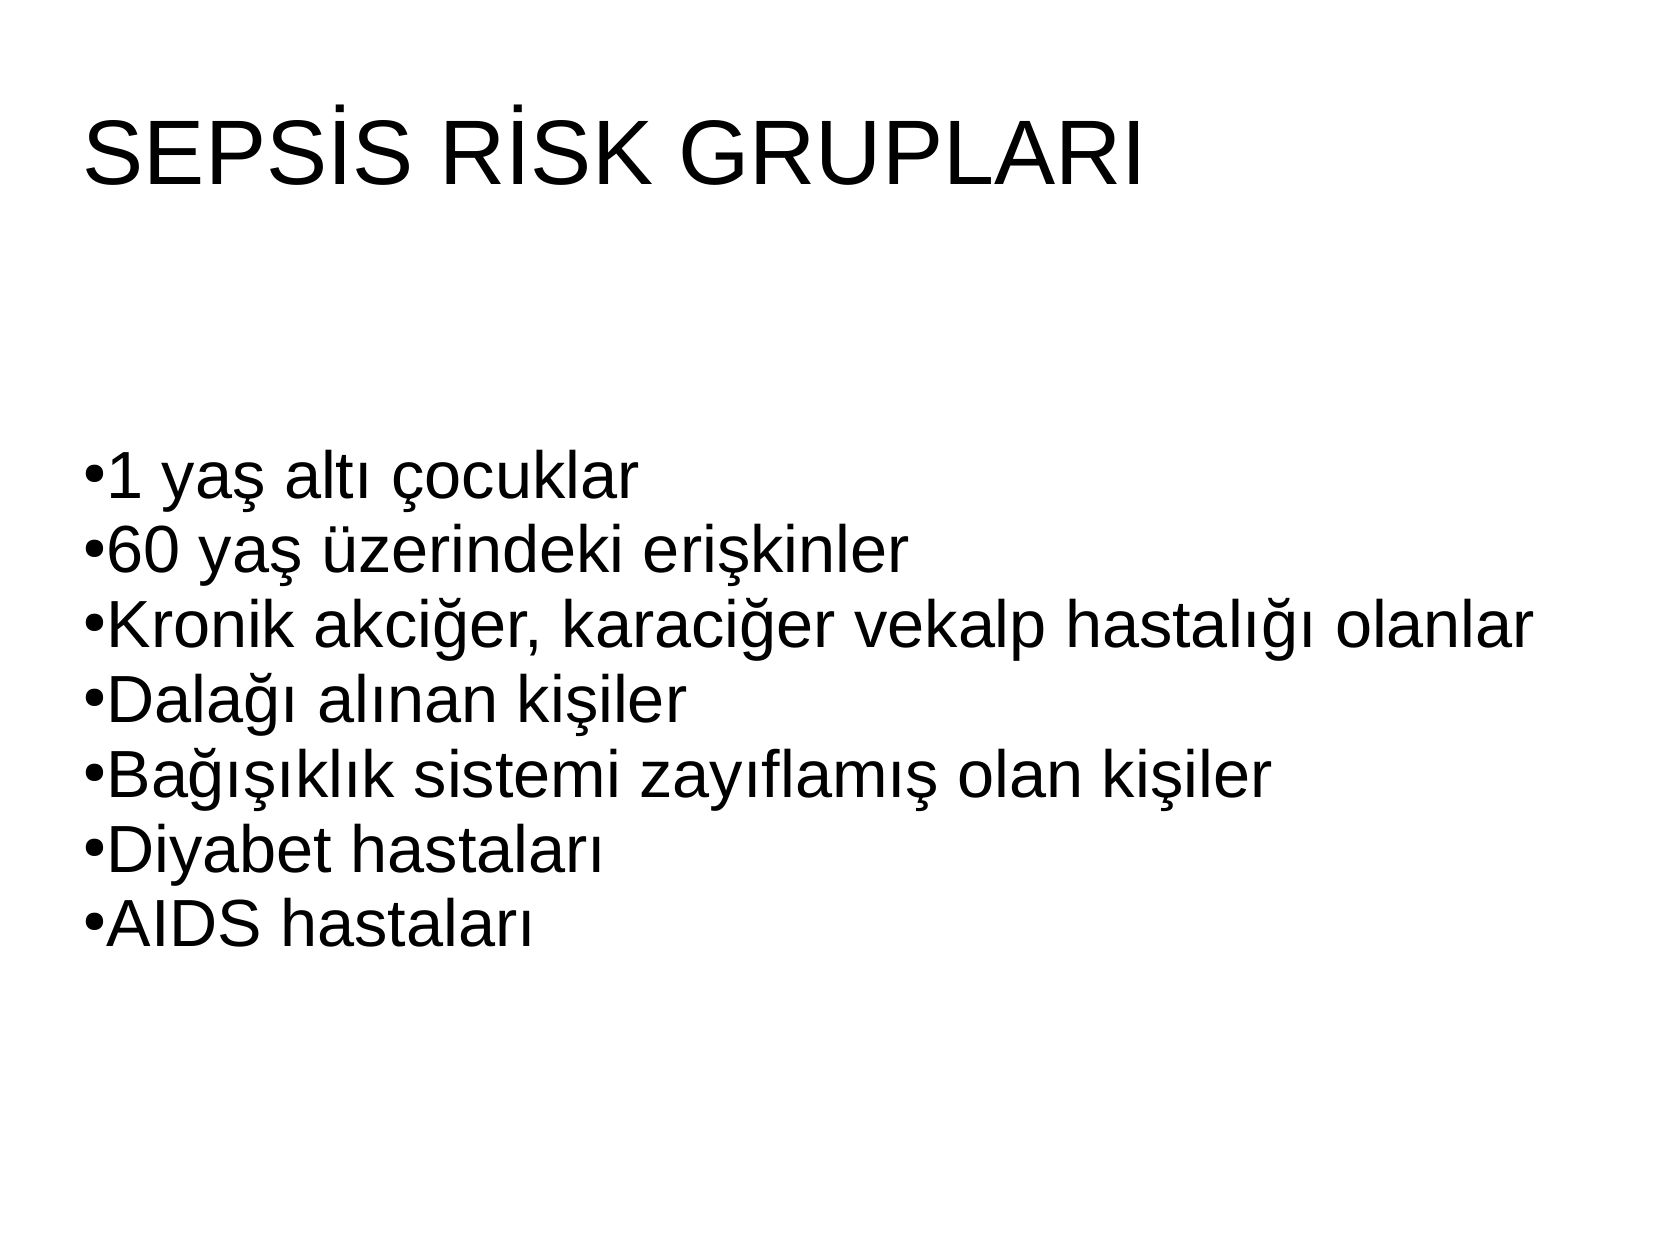

# SEPSİS RİSK GRUPLARI
1 yaş altı çocuklar
60 yaş üzerindeki erişkinler
Kronik akciğer, karaciğer vekalp hastalığı olanlar
Dalağı alınan kişiler
Bağışıklık sistemi zayıflamış olan kişiler
Diyabet hastaları
AIDS hastaları